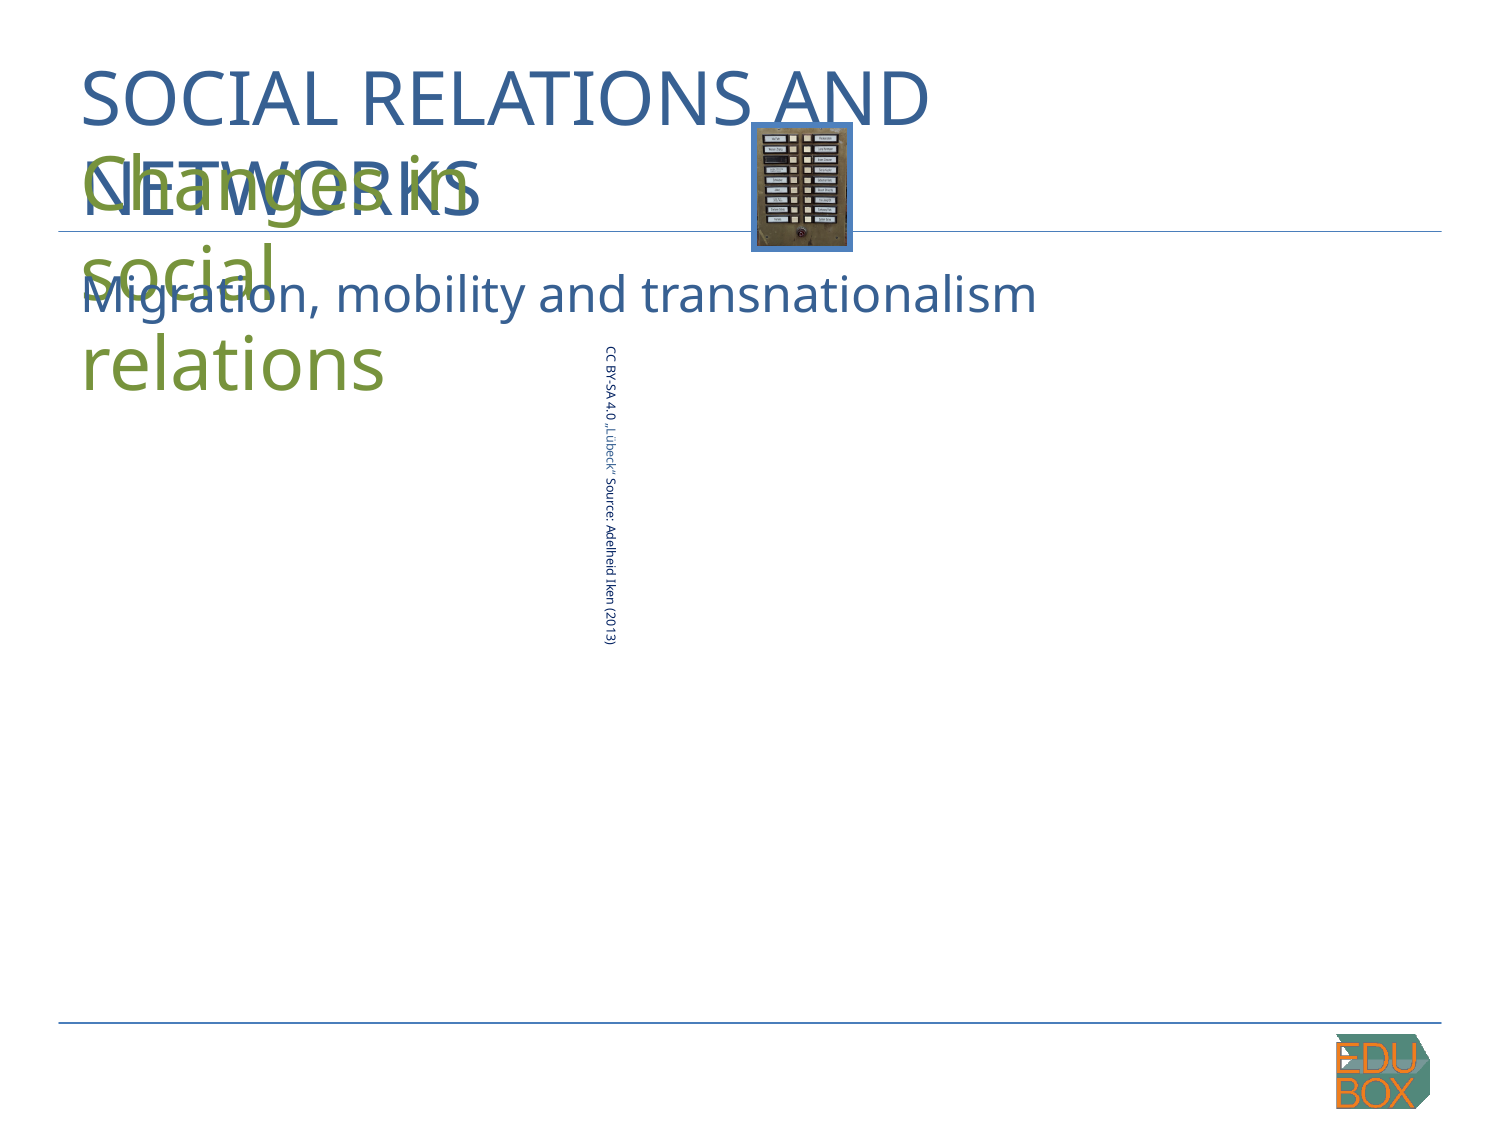

# SOCIAL RELATIONS AND NETWORKS
Changes in social relations
Migration, mobility and transnationalism
CC BY-SA 4.0 „Lübeck“ Source: Adelheid Iken (2013)